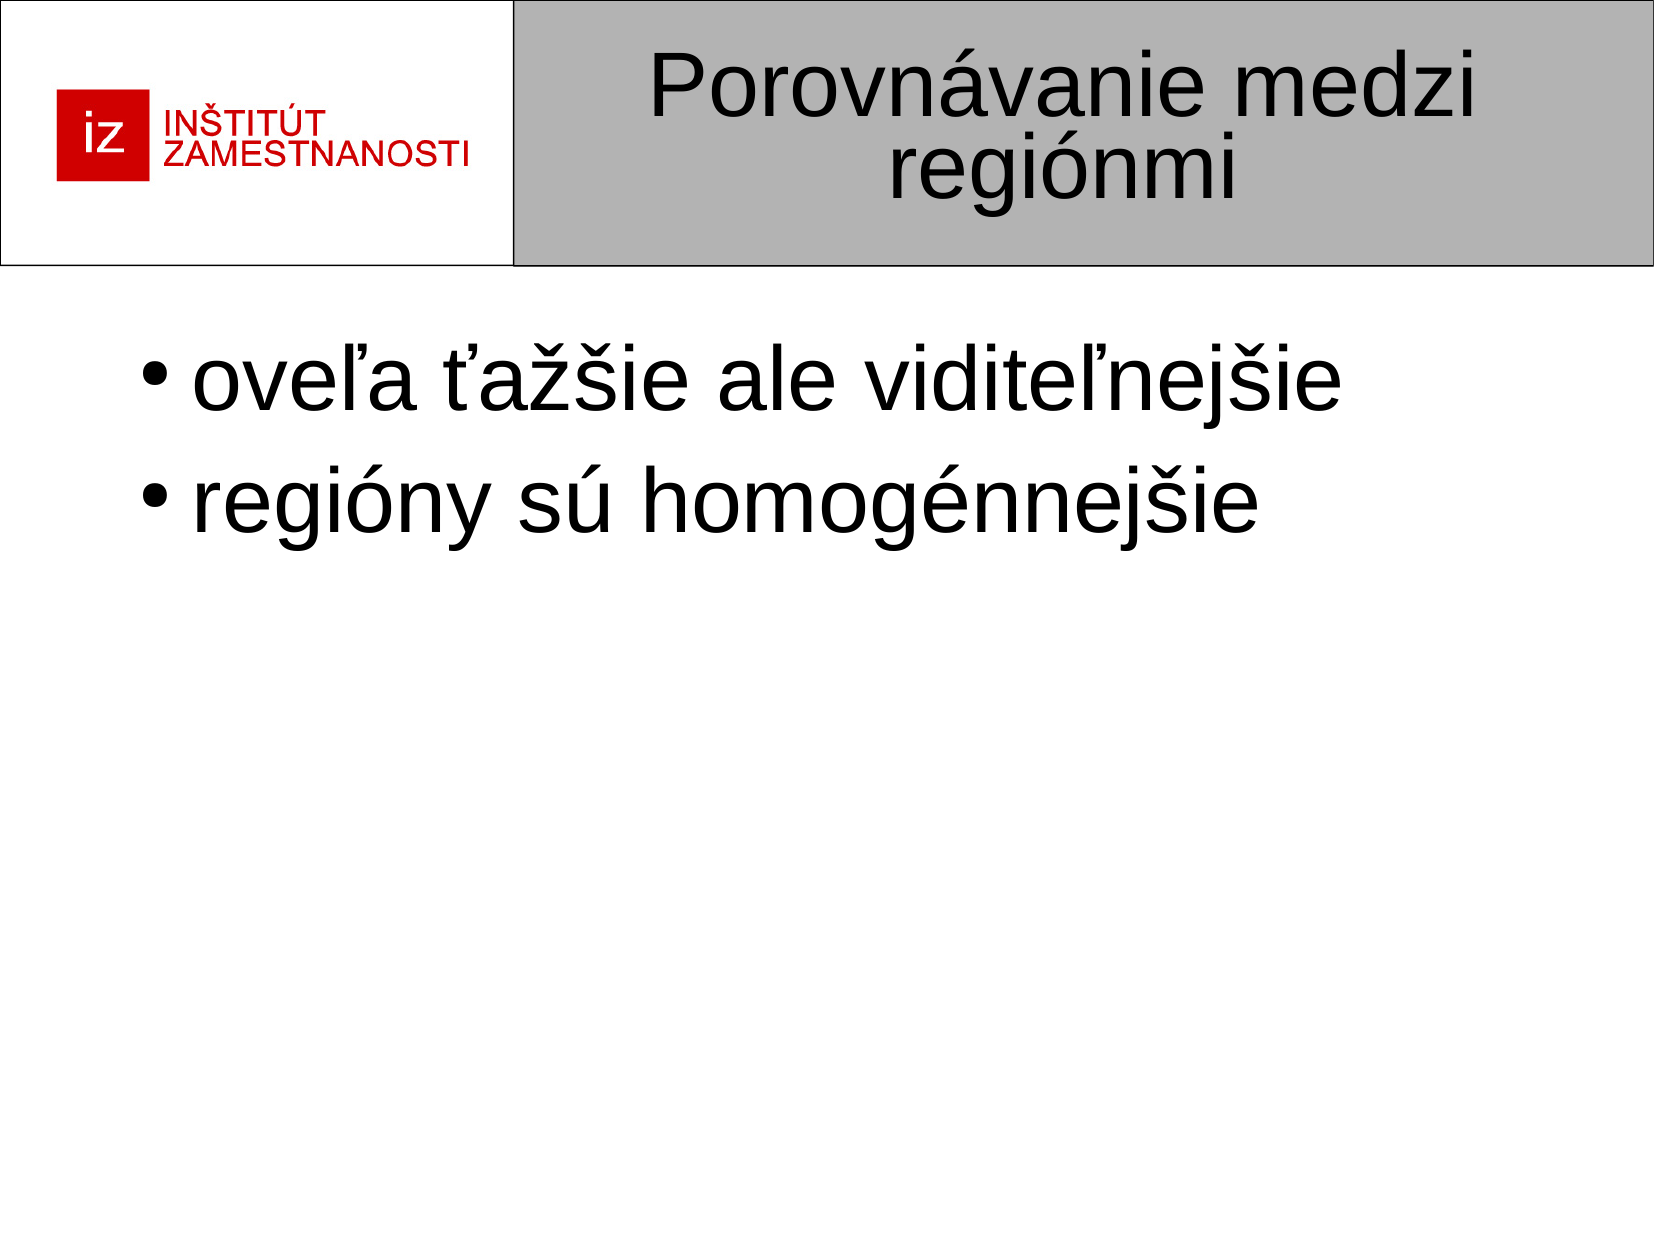

# Porovnávanie medzi regiónmi
oveľa ťažšie ale viditeľnejšie
regióny sú homogénnejšie